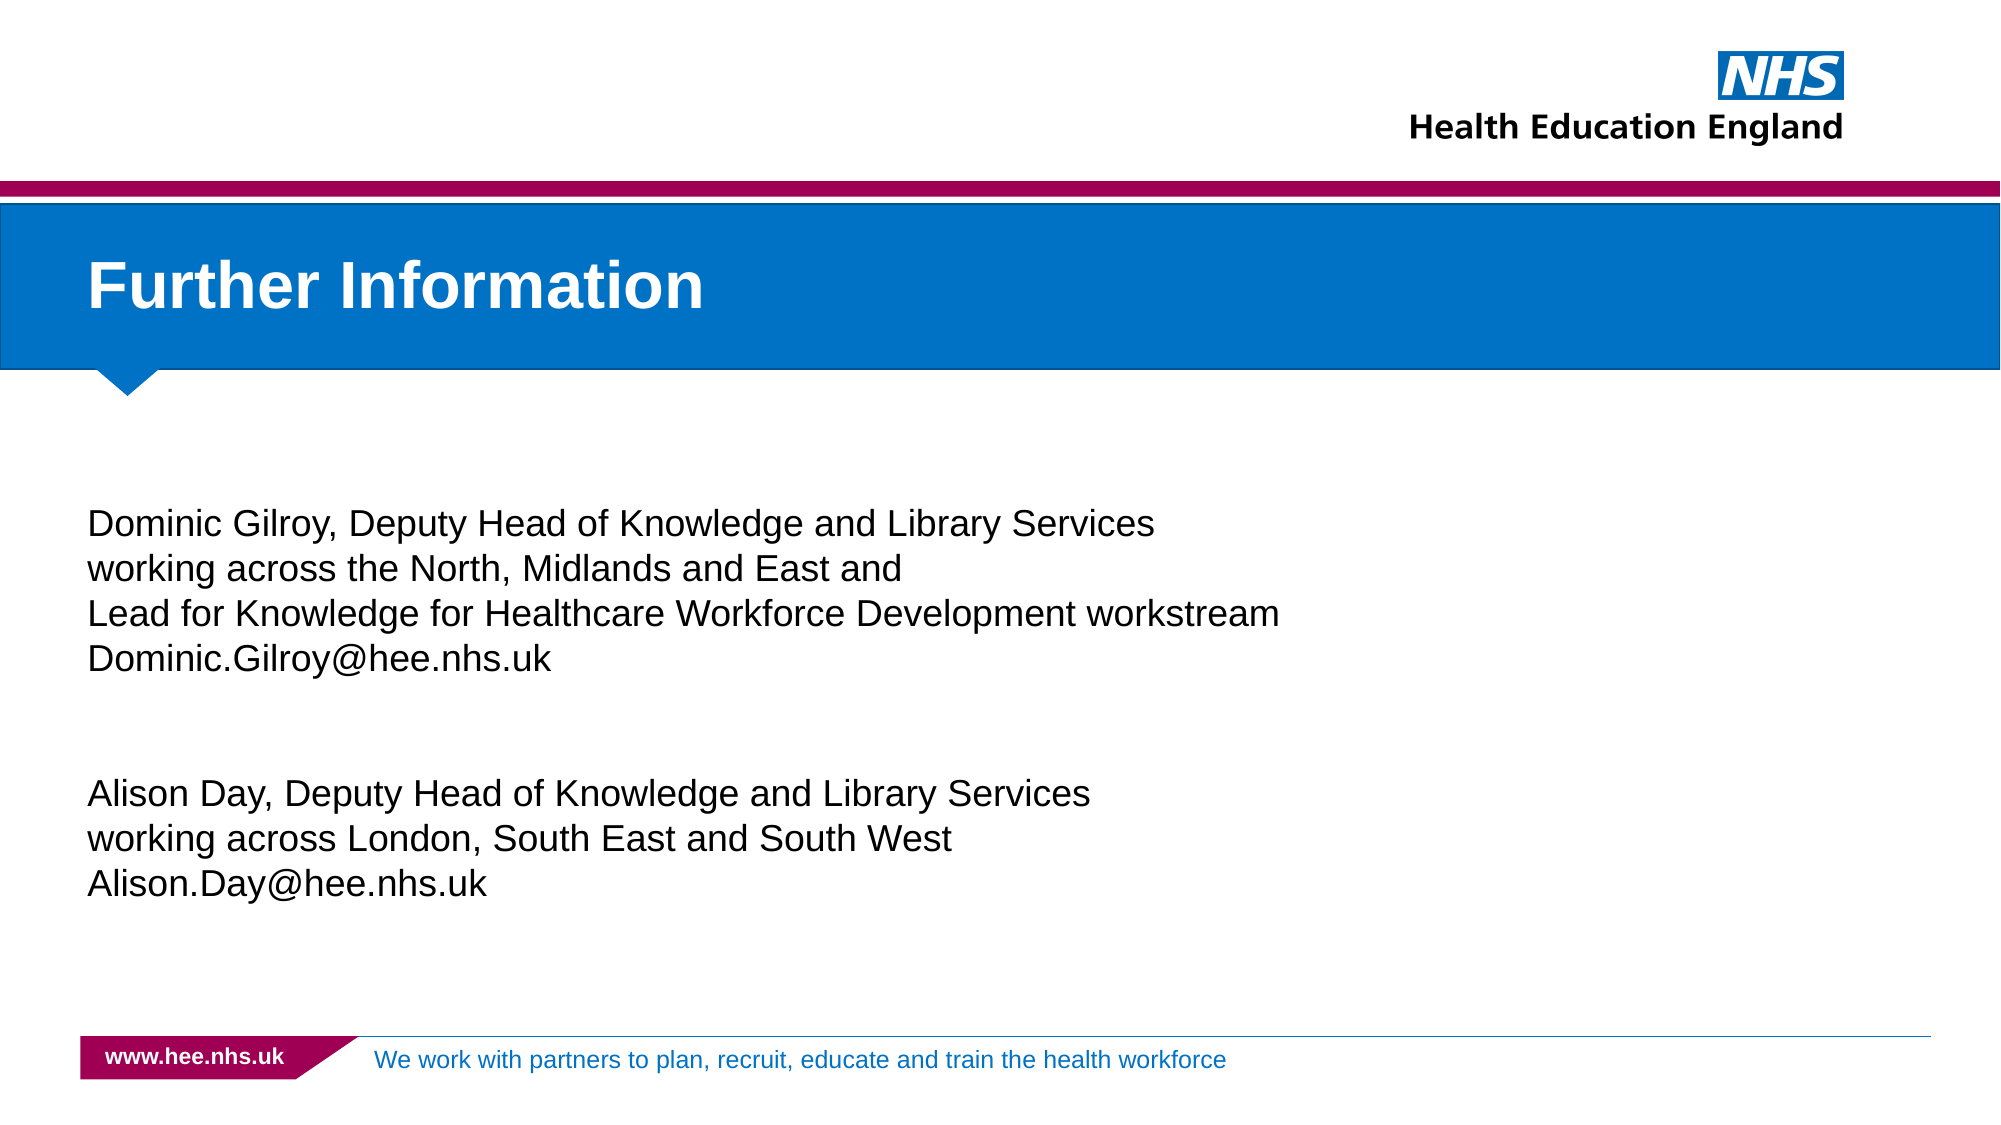

# Further Information
Dominic Gilroy, Deputy Head of Knowledge and Library Services
working across the North, Midlands and East and
Lead for Knowledge for Healthcare Workforce Development workstream
Dominic.Gilroy@hee.nhs.uk
Alison Day, Deputy Head of Knowledge and Library Services
working across London, South East and South West
Alison.Day@hee.nhs.uk